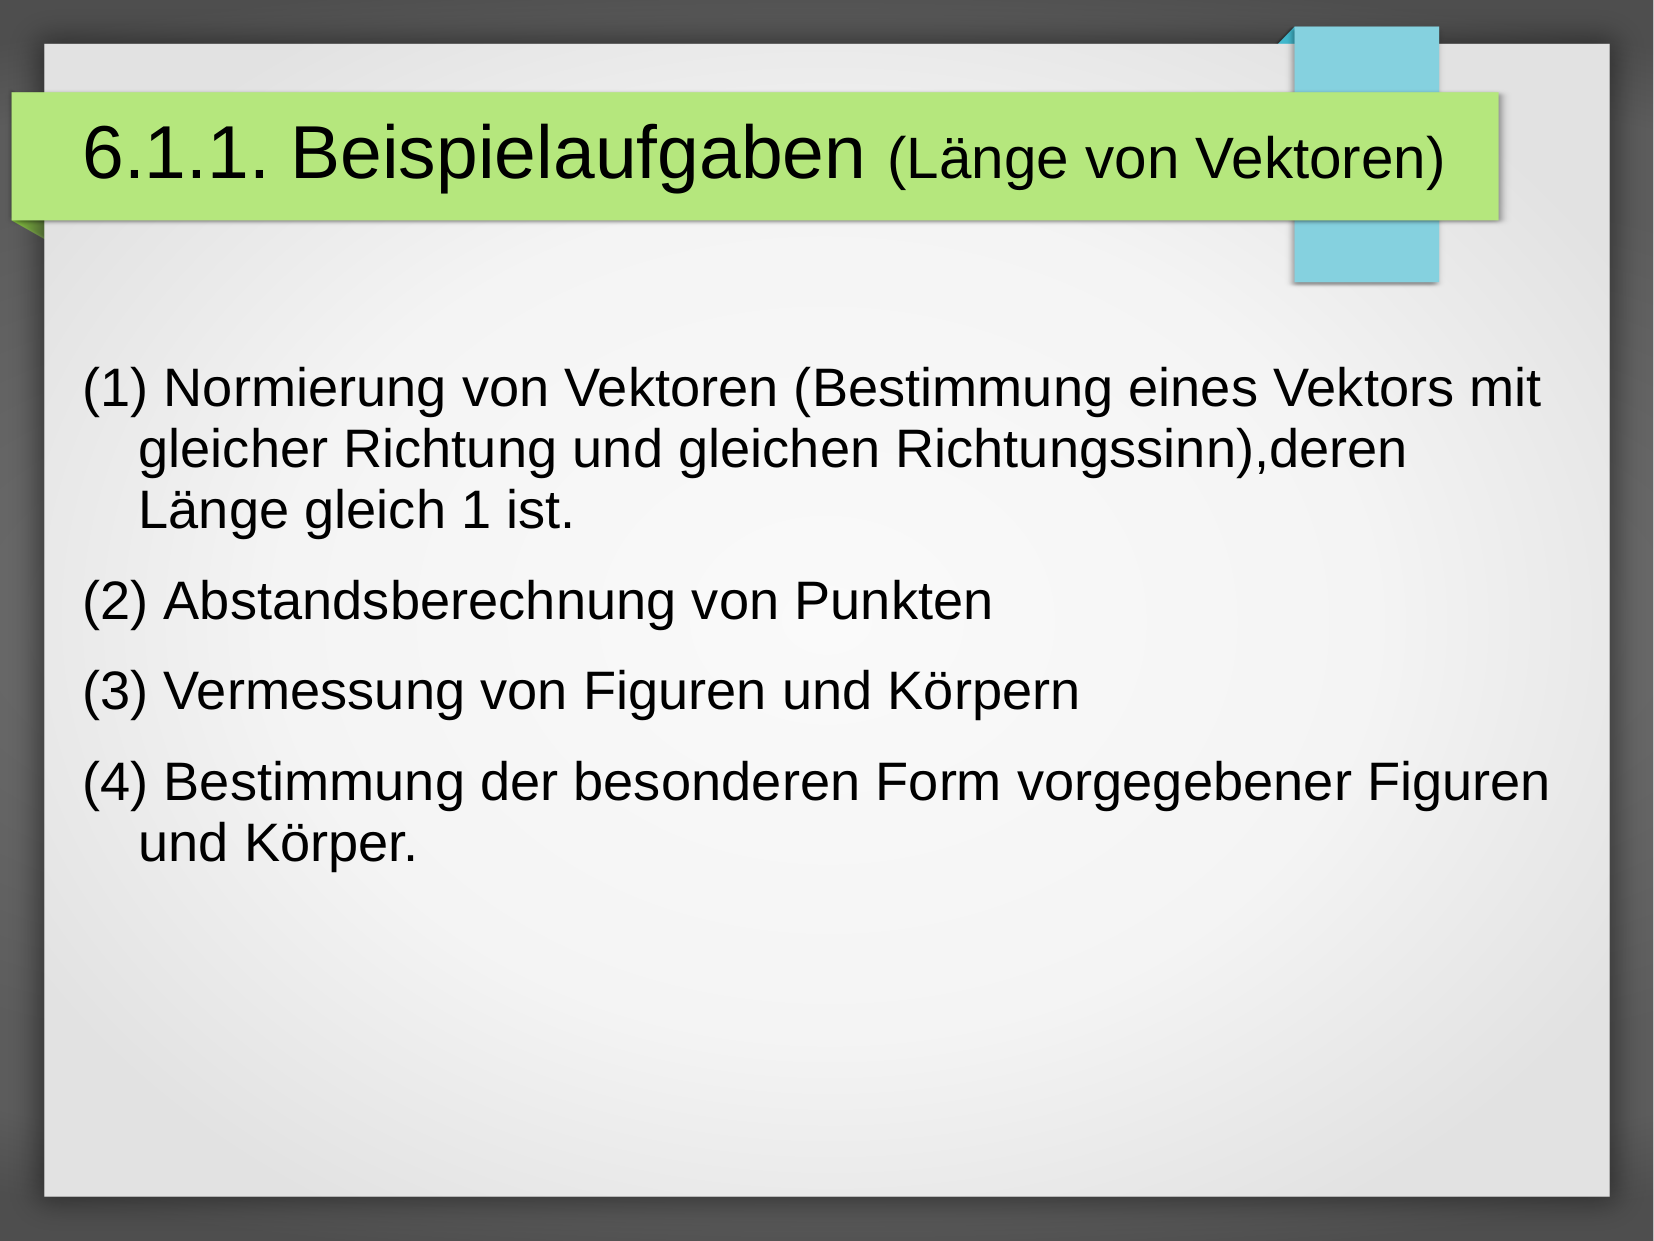

6.1.1. Beispielaufgaben (Länge von Vektoren)
# Normierung von Vektoren (Bestimmung eines Vektors mit gleicher Richtung und gleichen Richtungssinn),deren Länge gleich 1 ist.
 Abstandsberechnung von Punkten
 Vermessung von Figuren und Körpern
 Bestimmung der besonderen Form vorgegebener Figuren und Körper.